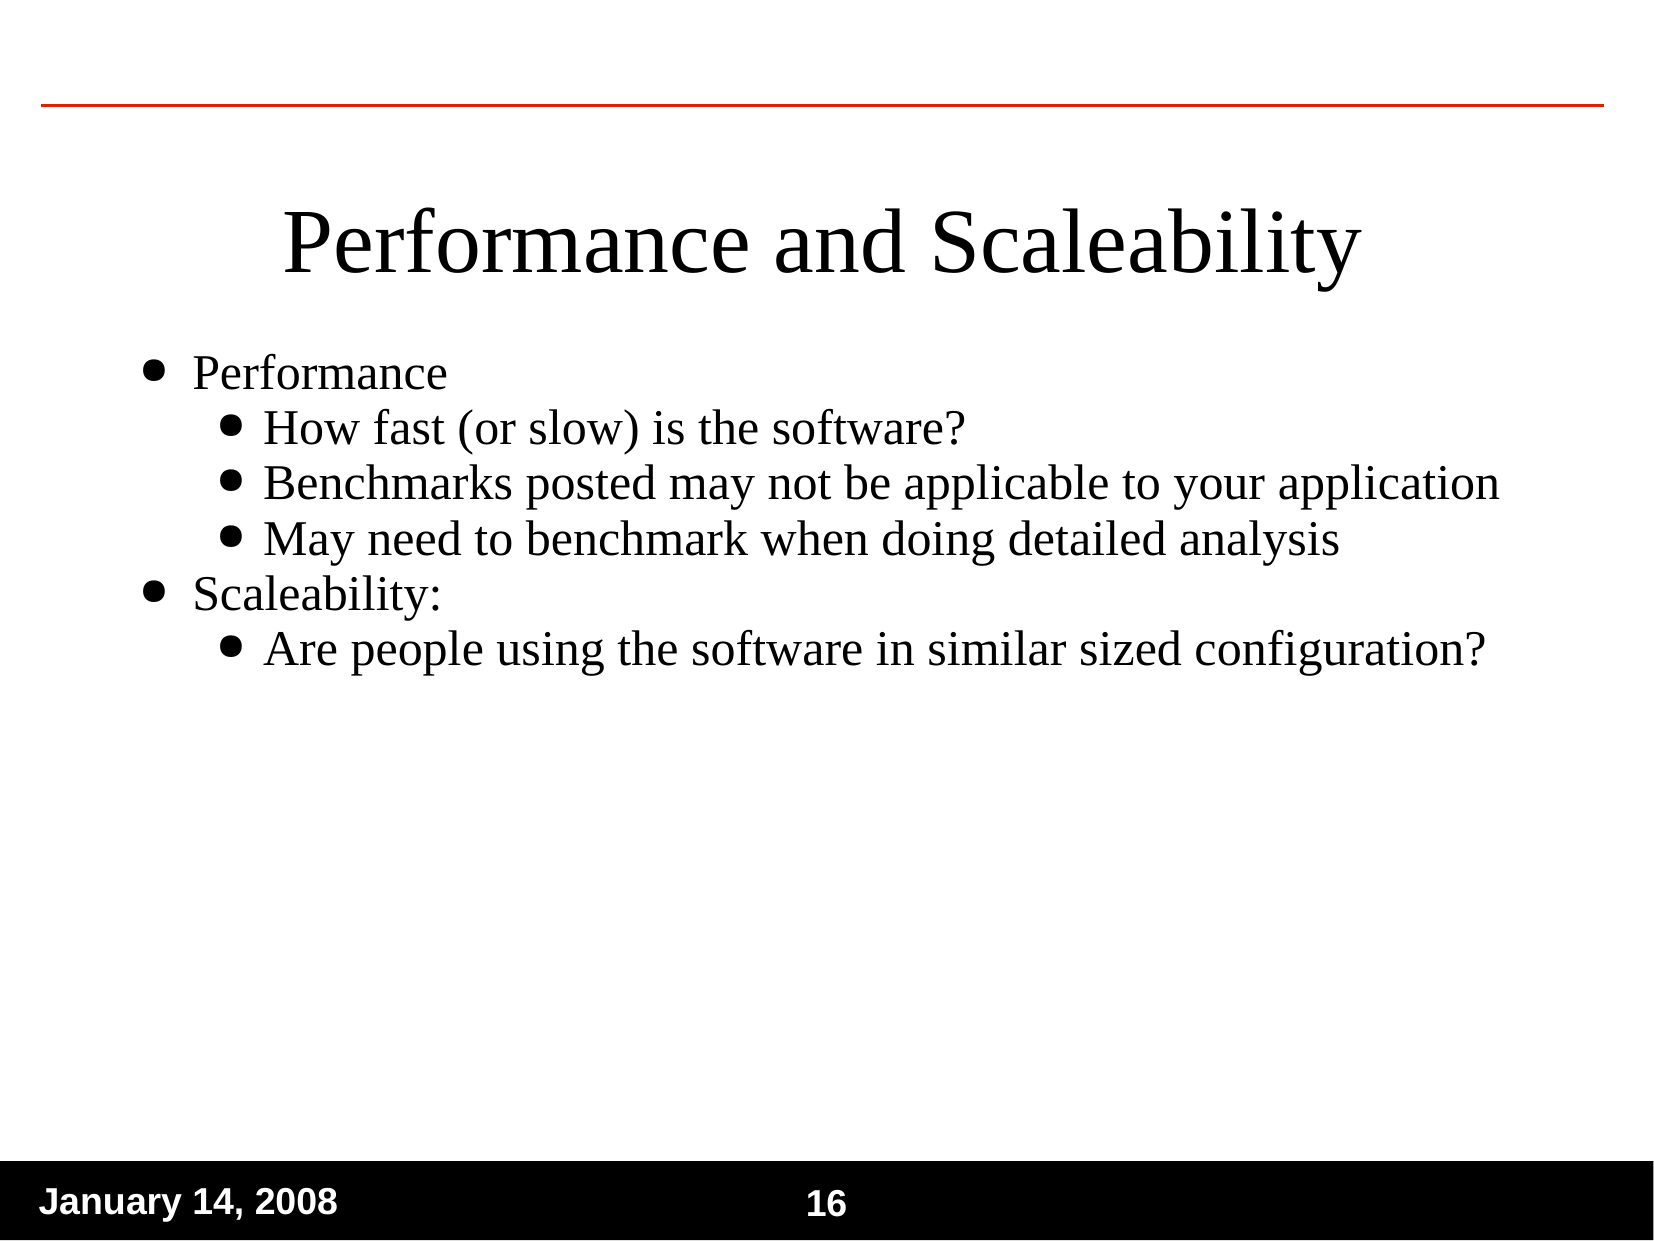

# Performance and Scaleability
Performance
How fast (or slow) is the software?
Benchmarks posted may not be applicable to your application
May need to benchmark when doing detailed analysis
Scaleability:
Are people using the software in similar sized configuration?